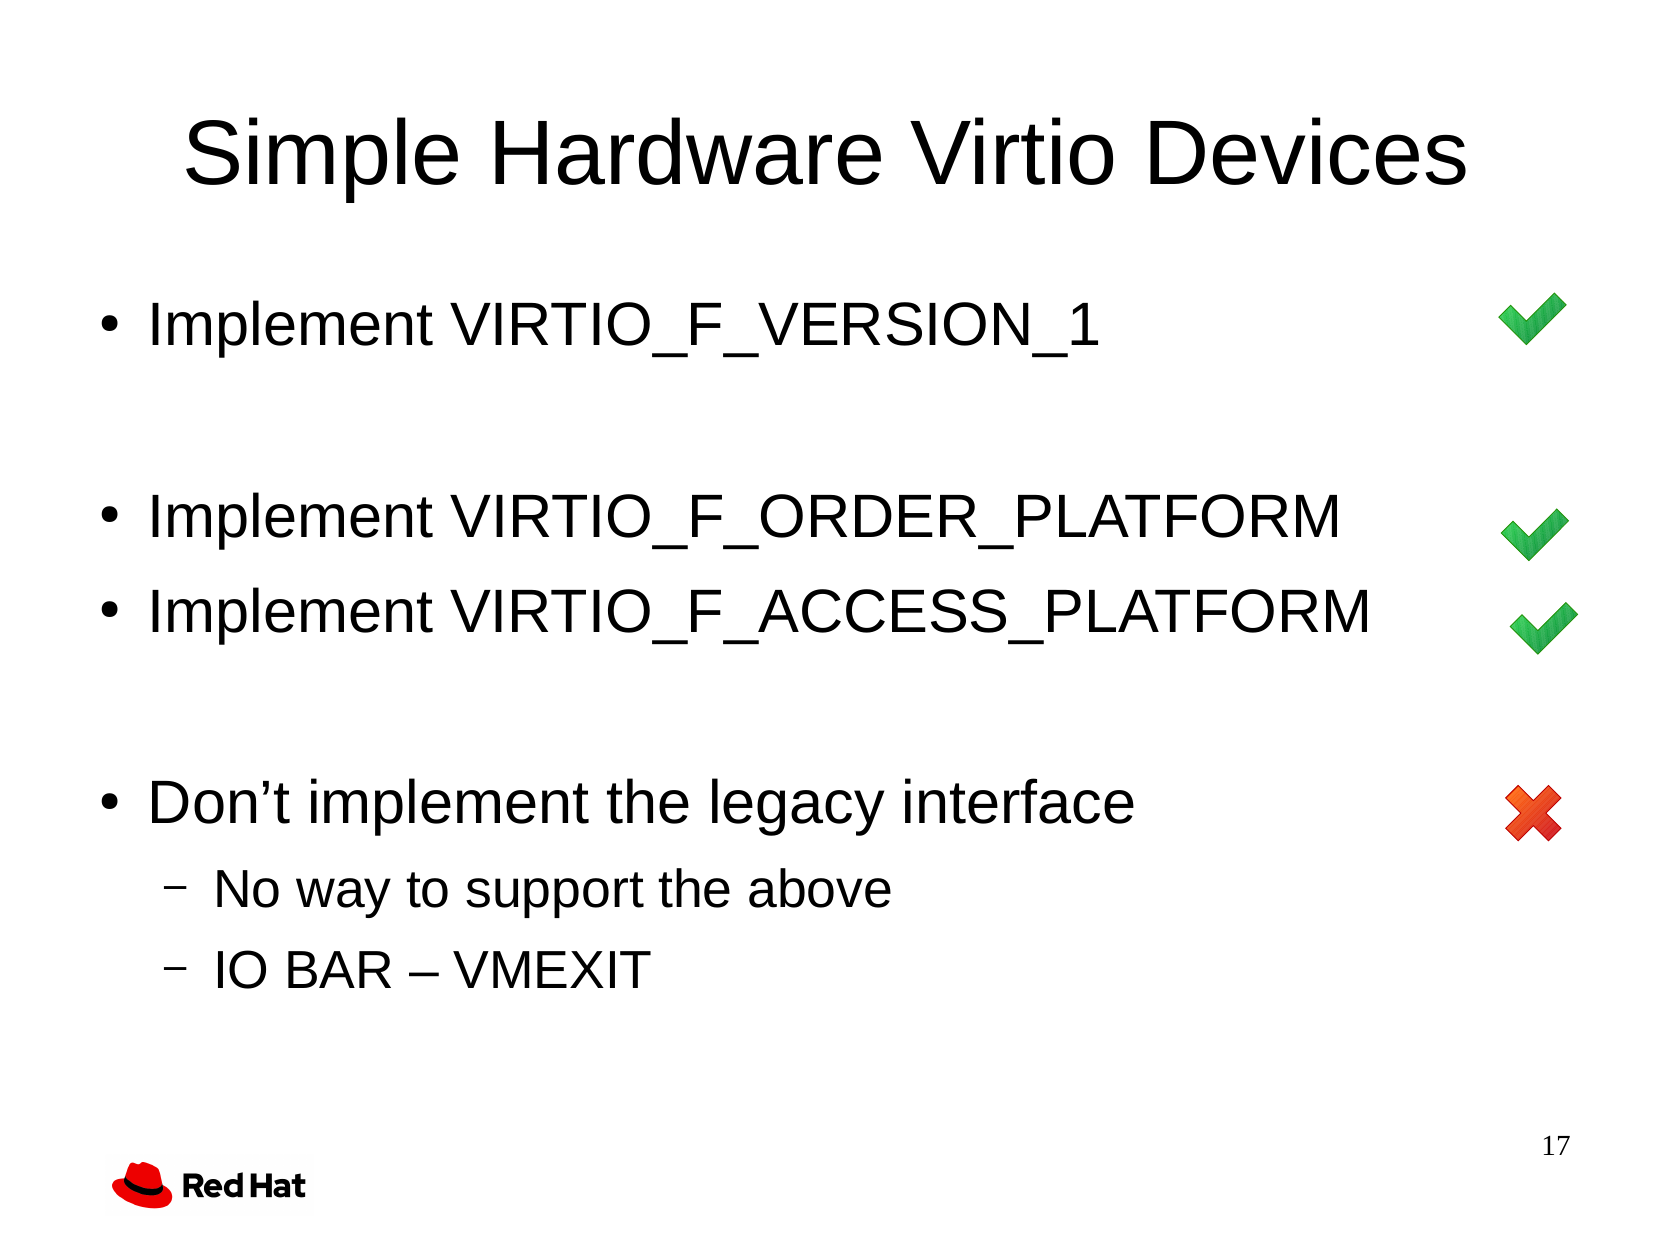

# Simple Hardware Virtio Devices
Implement VIRTIO_F_VERSION_1
Implement VIRTIO_F_ORDER_PLATFORM
Implement VIRTIO_F_ACCESS_PLATFORM
Don’t implement the legacy interface
No way to support the above
IO BAR – VMEXIT
17